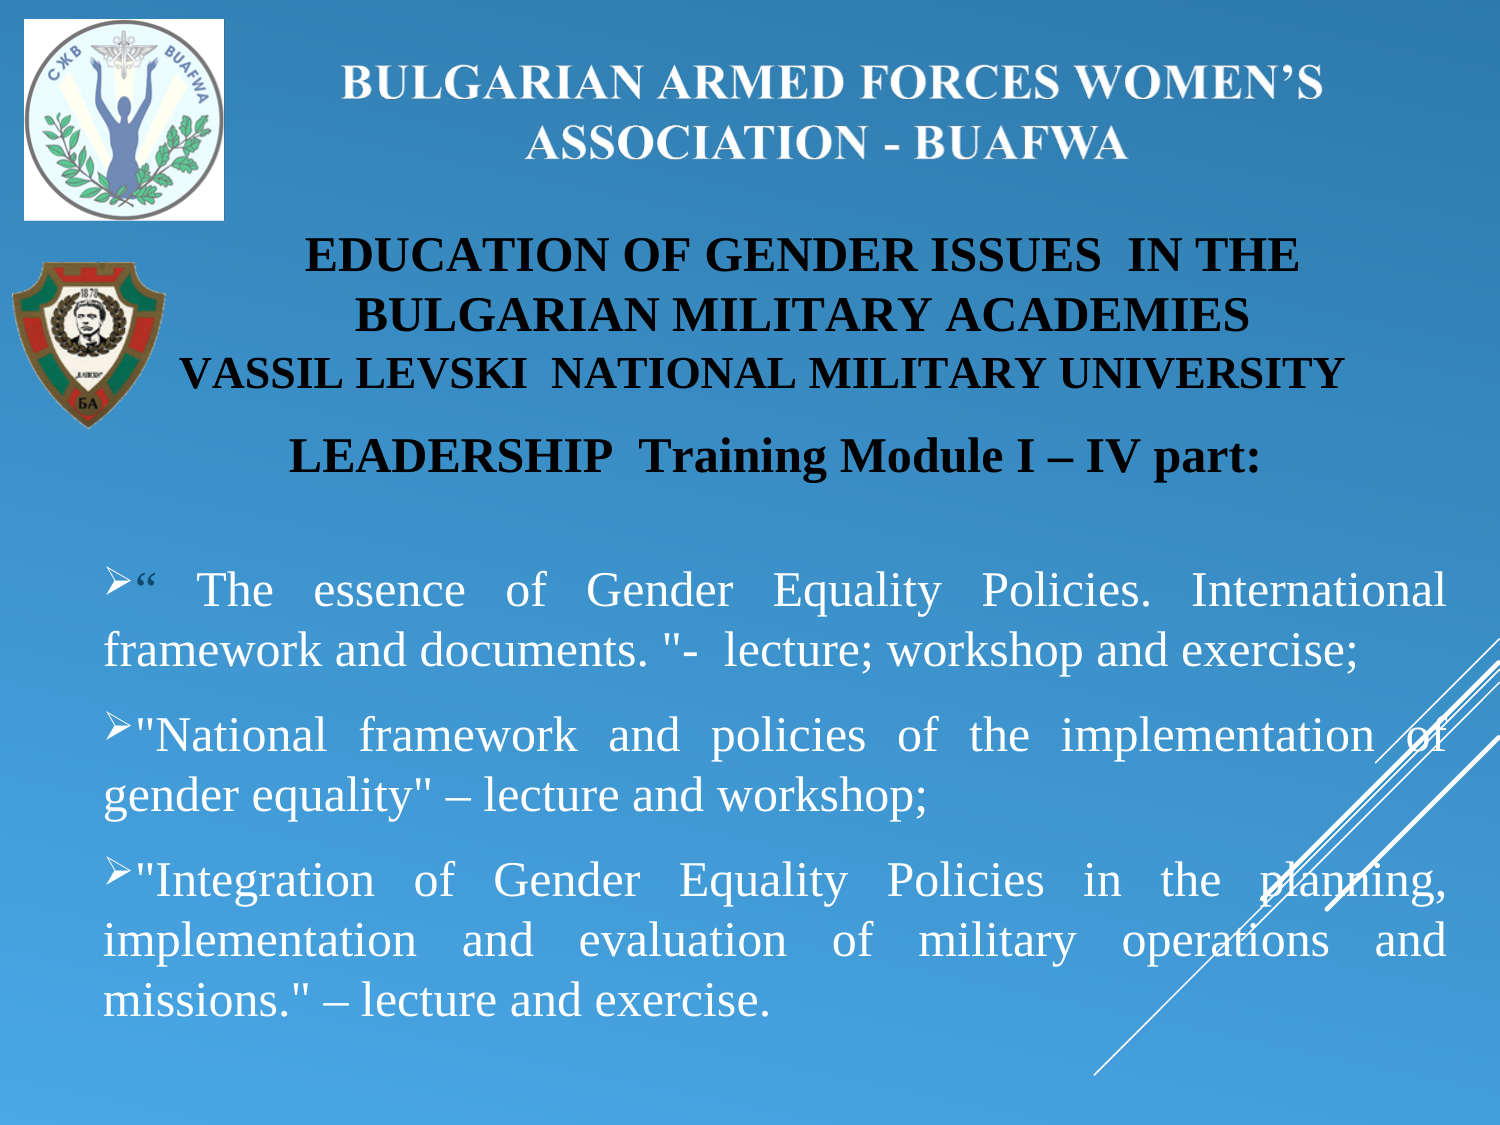

EDUCATION OF GENDER ISSUES IN THE BULGARIAN MILITARY ACADEMIES
# VASSIL LEVSKI NATIONAL MILITARY UNIVERSITY
LEADERSHIP Training Module I – IV part:
“ The essence of Gender Equality Policies. International framework and documents. "- lecture; workshop and exercise;
"National framework and policies of the implementation of gender equality" – lecture and workshop;
"Integration of Gender Equality Policies in the planning, implementation and evaluation of military operations and missions." – lecture and exercise.